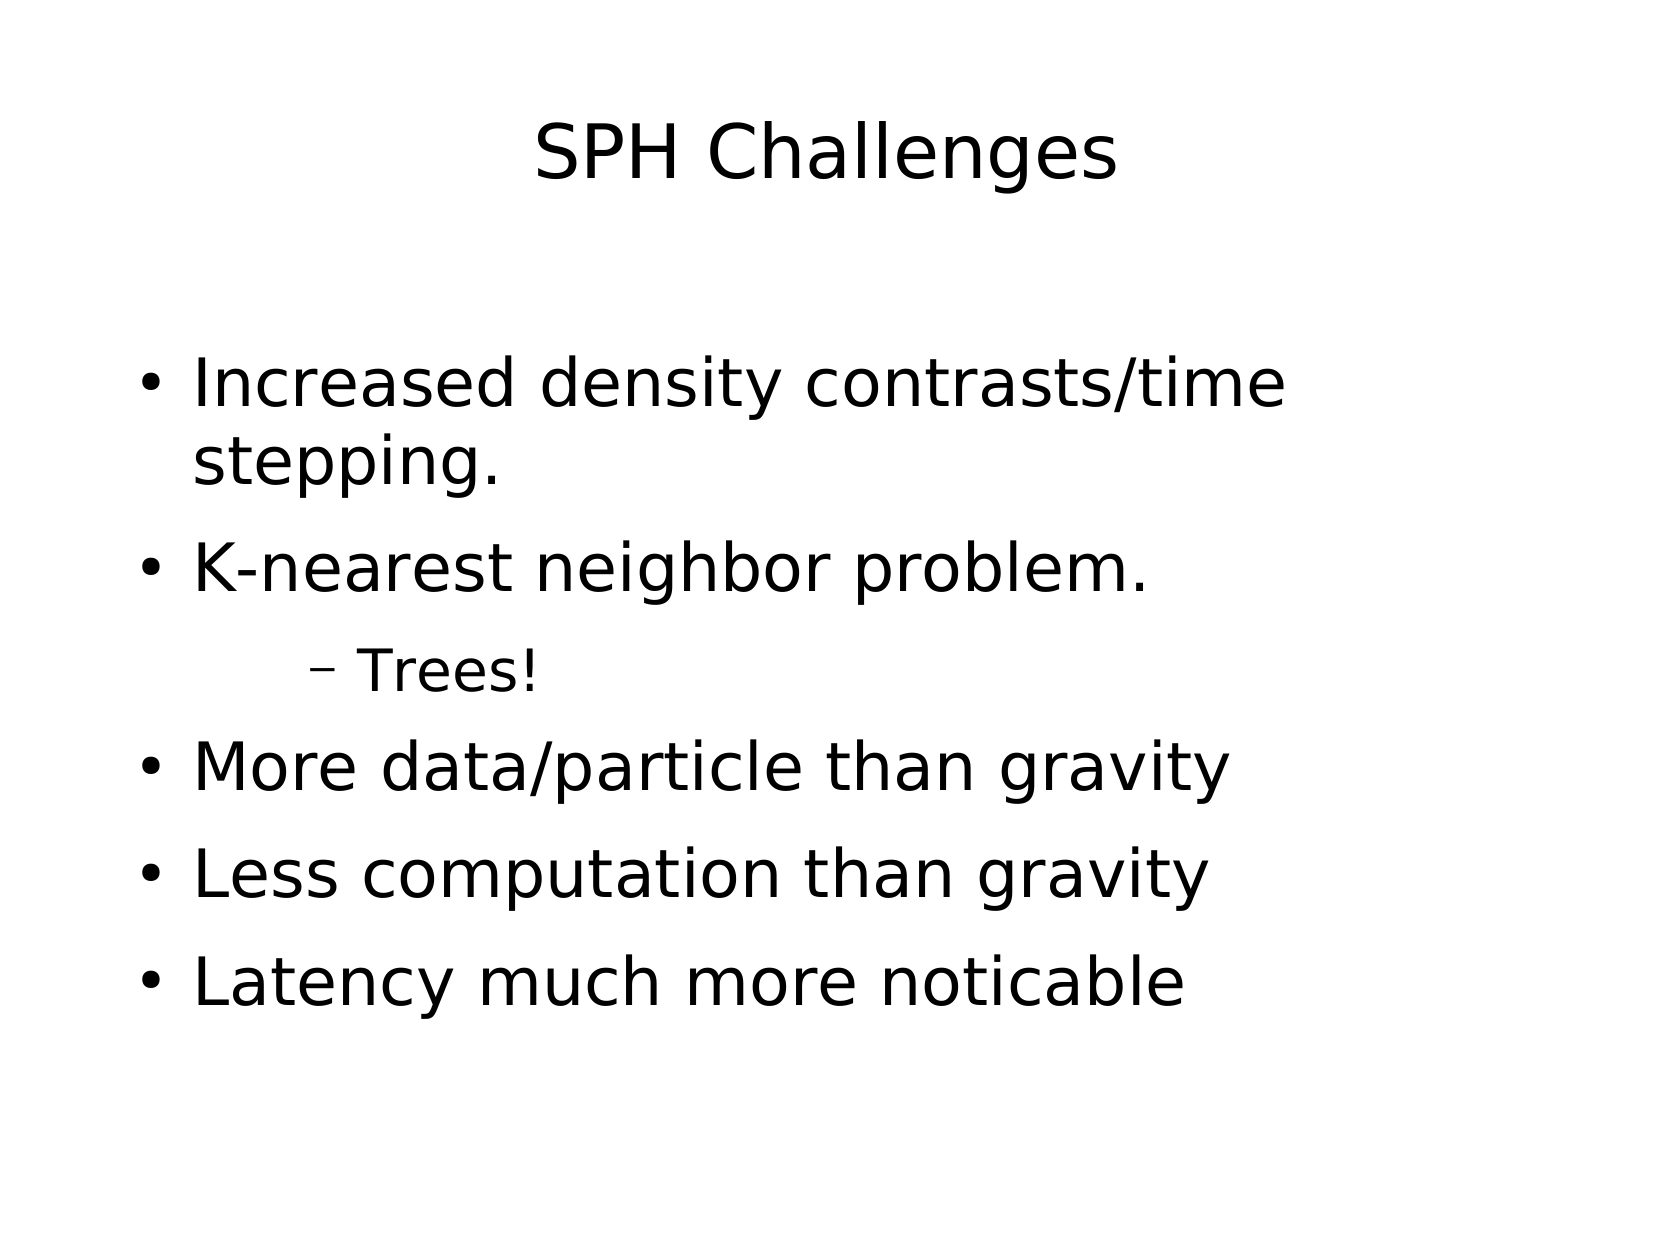

# SPH Challenges
Increased density contrasts/time stepping.
K-nearest neighbor problem.
Trees!
More data/particle than gravity
Less computation than gravity
Latency much more noticable